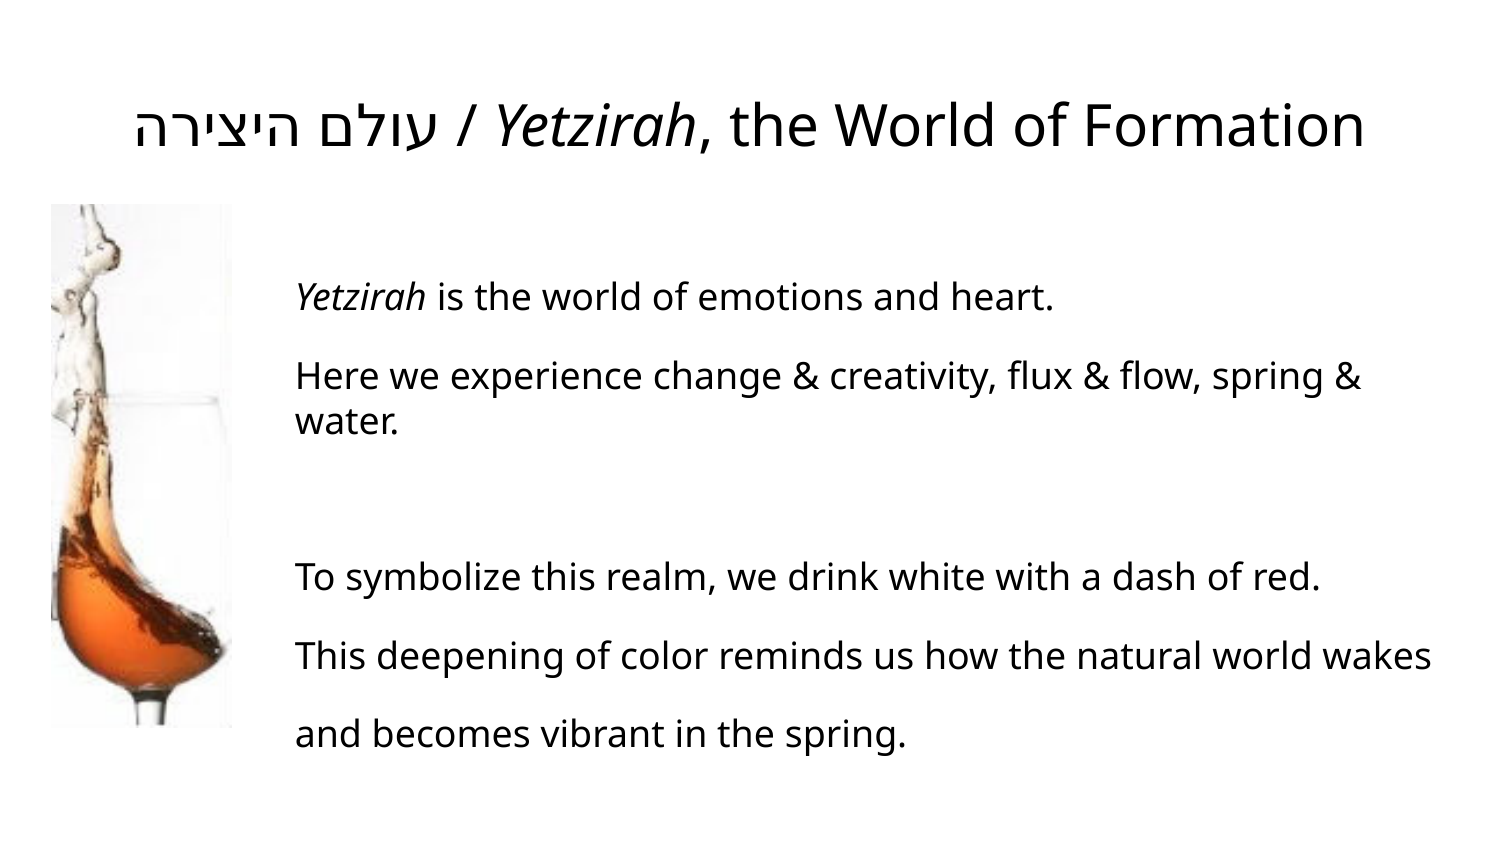

# עולם היצירה / Yetzirah, the World of Formation
Yetzirah is the world of emotions and heart.
Here we experience change & creativity, flux & flow, spring & water.
To symbolize this realm, we drink white with a dash of red.
This deepening of color reminds us how the natural world wakes
and becomes vibrant in the spring.